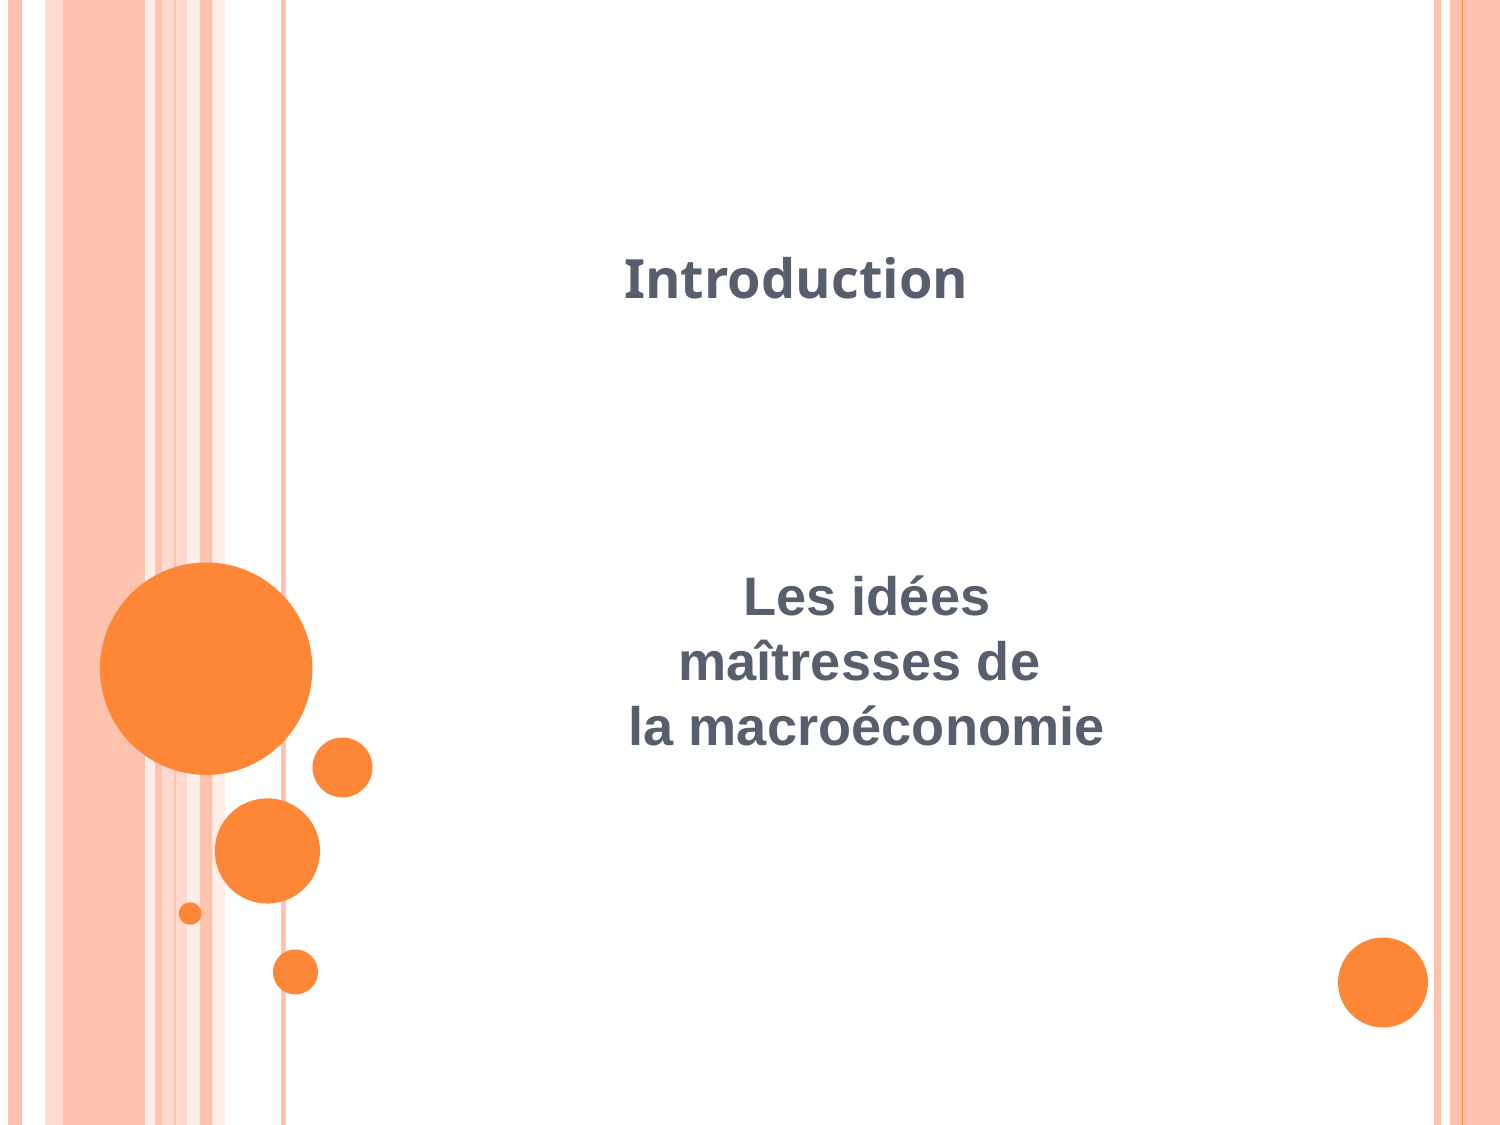

Introduction
Les idées maîtresses de
la macroéconomie